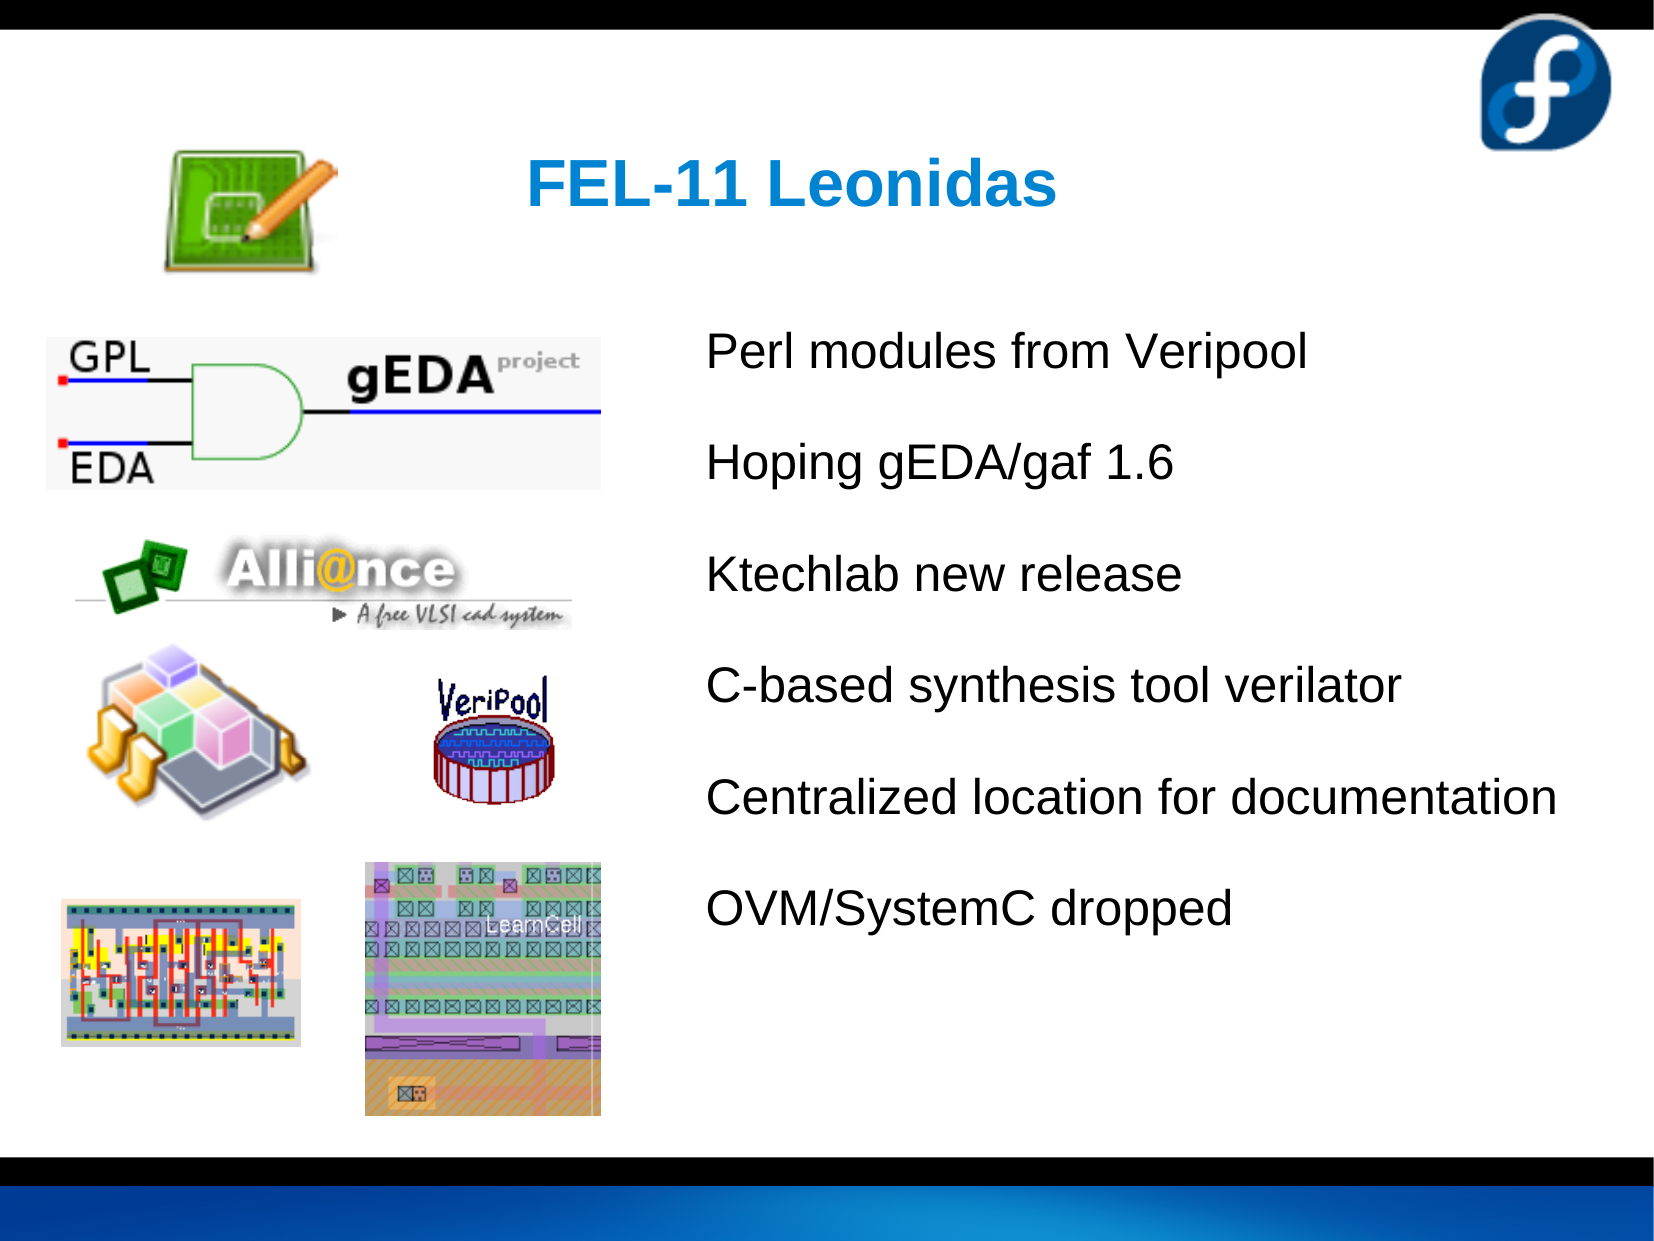

FEL-11 Leonidas
Perl modules from Veripool
Hoping gEDA/gaf 1.6
Ktechlab new release
C-based synthesis tool verilator
Centralized location for documentation
OVM/SystemC dropped